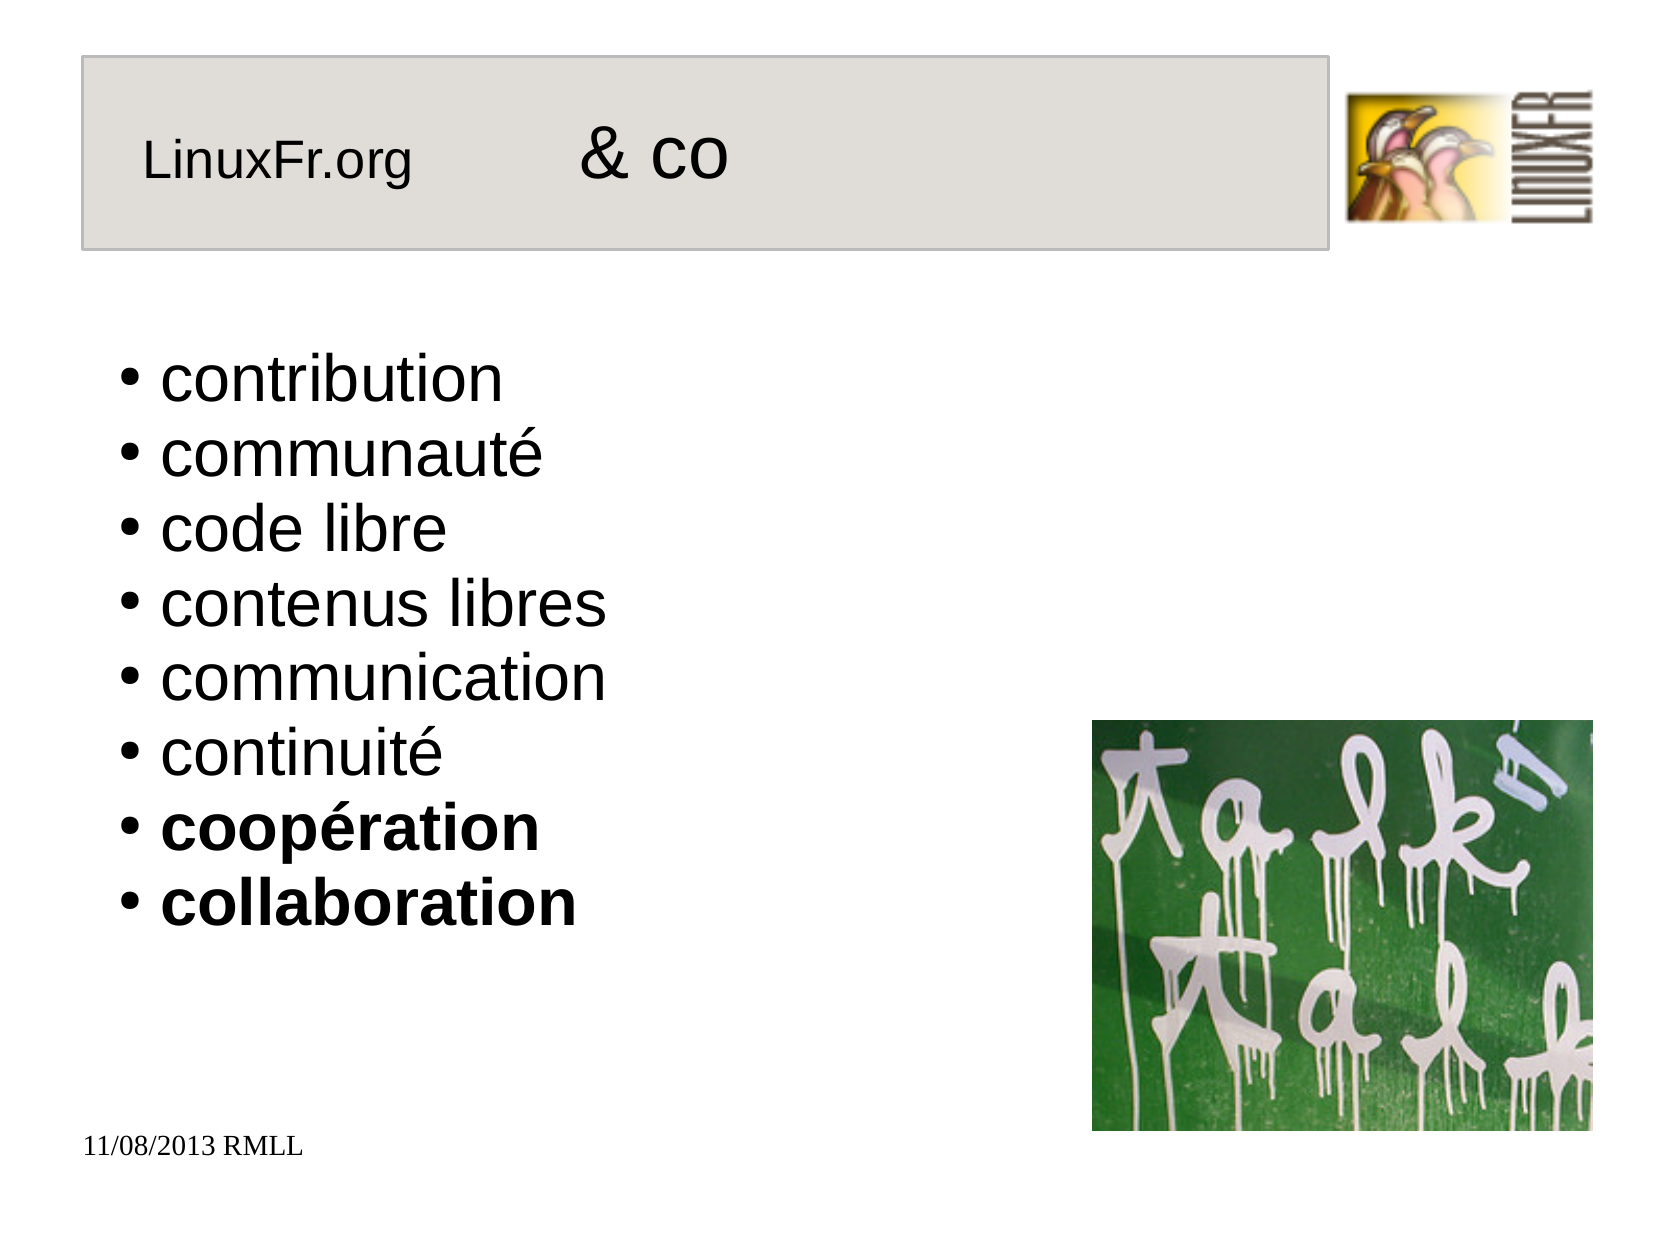

# LinuxFr.org & co
 contribution
 communauté
 code libre
 contenus libres
 communication
 continuité
 coopération
 collaboration